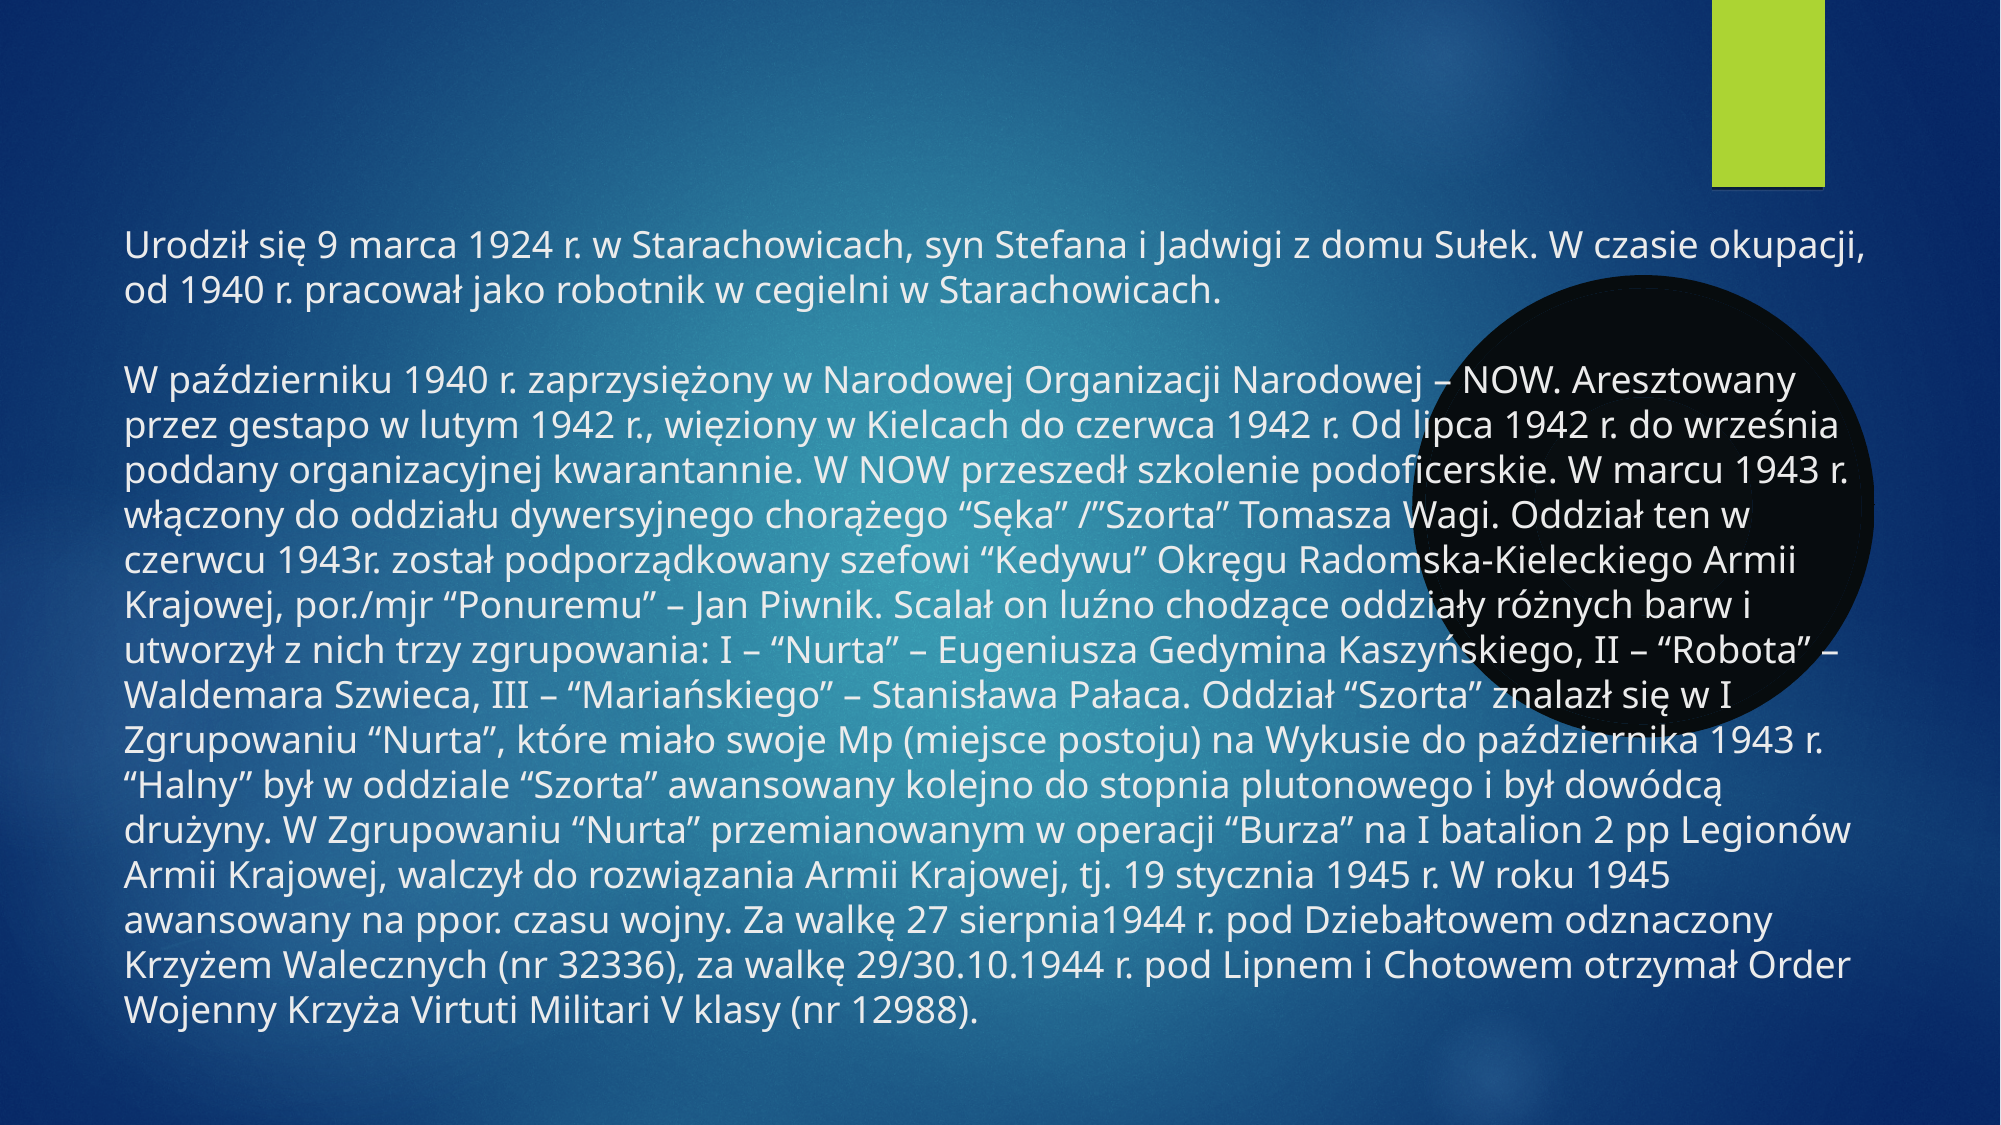

# Urodził się 9 marca 1924 r. w Starachowicach, syn Stefana i Jadwigi z domu Sułek. W czasie okupacji, od 1940 r. pracował jako robotnik w cegielni w Starachowicach. W październiku 1940 r. zaprzysiężony w Narodowej Organizacji Narodowej – NOW. Aresztowany przez gestapo w lutym 1942 r., więziony w Kielcach do czerwca 1942 r. Od lipca 1942 r. do września poddany organizacyjnej kwarantannie. W NOW przeszedł szkolenie podoficerskie. W marcu 1943 r. włączony do oddziału dywersyjnego chorążego “Sęka” /”Szorta” Tomasza Wagi. Oddział ten w czerwcu 1943r. został podporządkowany szefowi “Kedywu” Okręgu Radomska-Kieleckiego Armii Krajowej, por./mjr “Ponuremu” – Jan Piwnik. Scalał on luźno chodzące oddziały różnych barw i utworzył z nich trzy zgrupowania: I – “Nurta” – Eugeniusza Gedymina Kaszyńskiego, II – “Robota” – Waldemara Szwieca, III – “Mariańskiego” – Stanisława Pałaca. Oddział “Szorta” znalazł się w I Zgrupowaniu “Nurta”, które miało swoje Mp (miejsce postoju) na Wykusie do października 1943 r. “Halny” był w oddziale “Szorta” awansowany kolejno do stopnia plutonowego i był dowódcą drużyny. W Zgrupowaniu “Nurta” przemianowanym w operacji “Burza” na I batalion 2 pp Legionów Armii Krajowej, walczył do rozwiązania Armii Krajowej, tj. 19 stycznia 1945 r. W roku 1945 awansowany na ppor. czasu wojny. Za walkę 27 sierpnia1944 r. pod Dziebałtowem odznaczony Krzyżem Walecznych (nr 32336), za walkę 29/30.10.1944 r. pod Lipnem i Chotowem otrzymał Order Wojenny Krzyża Virtuti Militari V klasy (nr 12988).